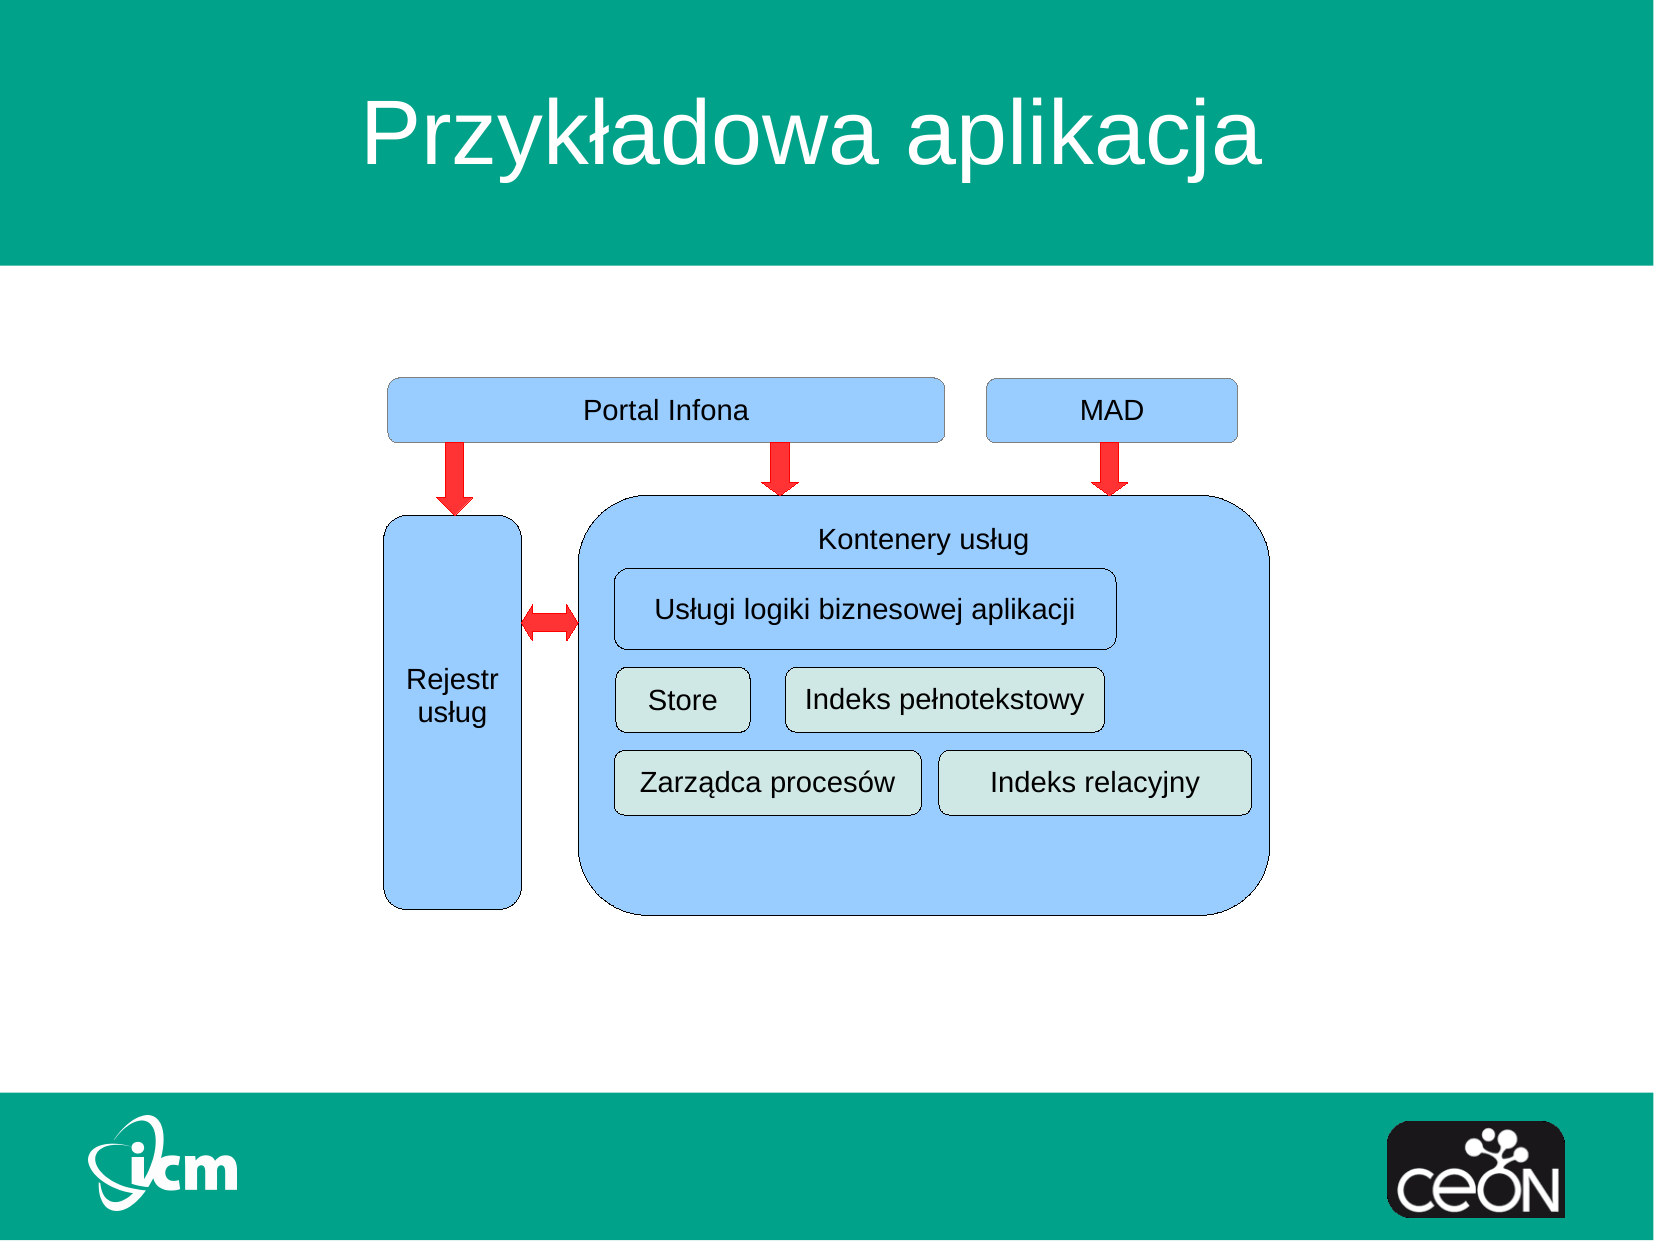

# Przykładowa aplikacja
Portal Infona
MAD
Kontenery usług
Rejestr
usług
Usługi logiki biznesowej aplikacji
Indeks pełnotekstowy
Store
Zarządca procesów
Indeks relacyjny